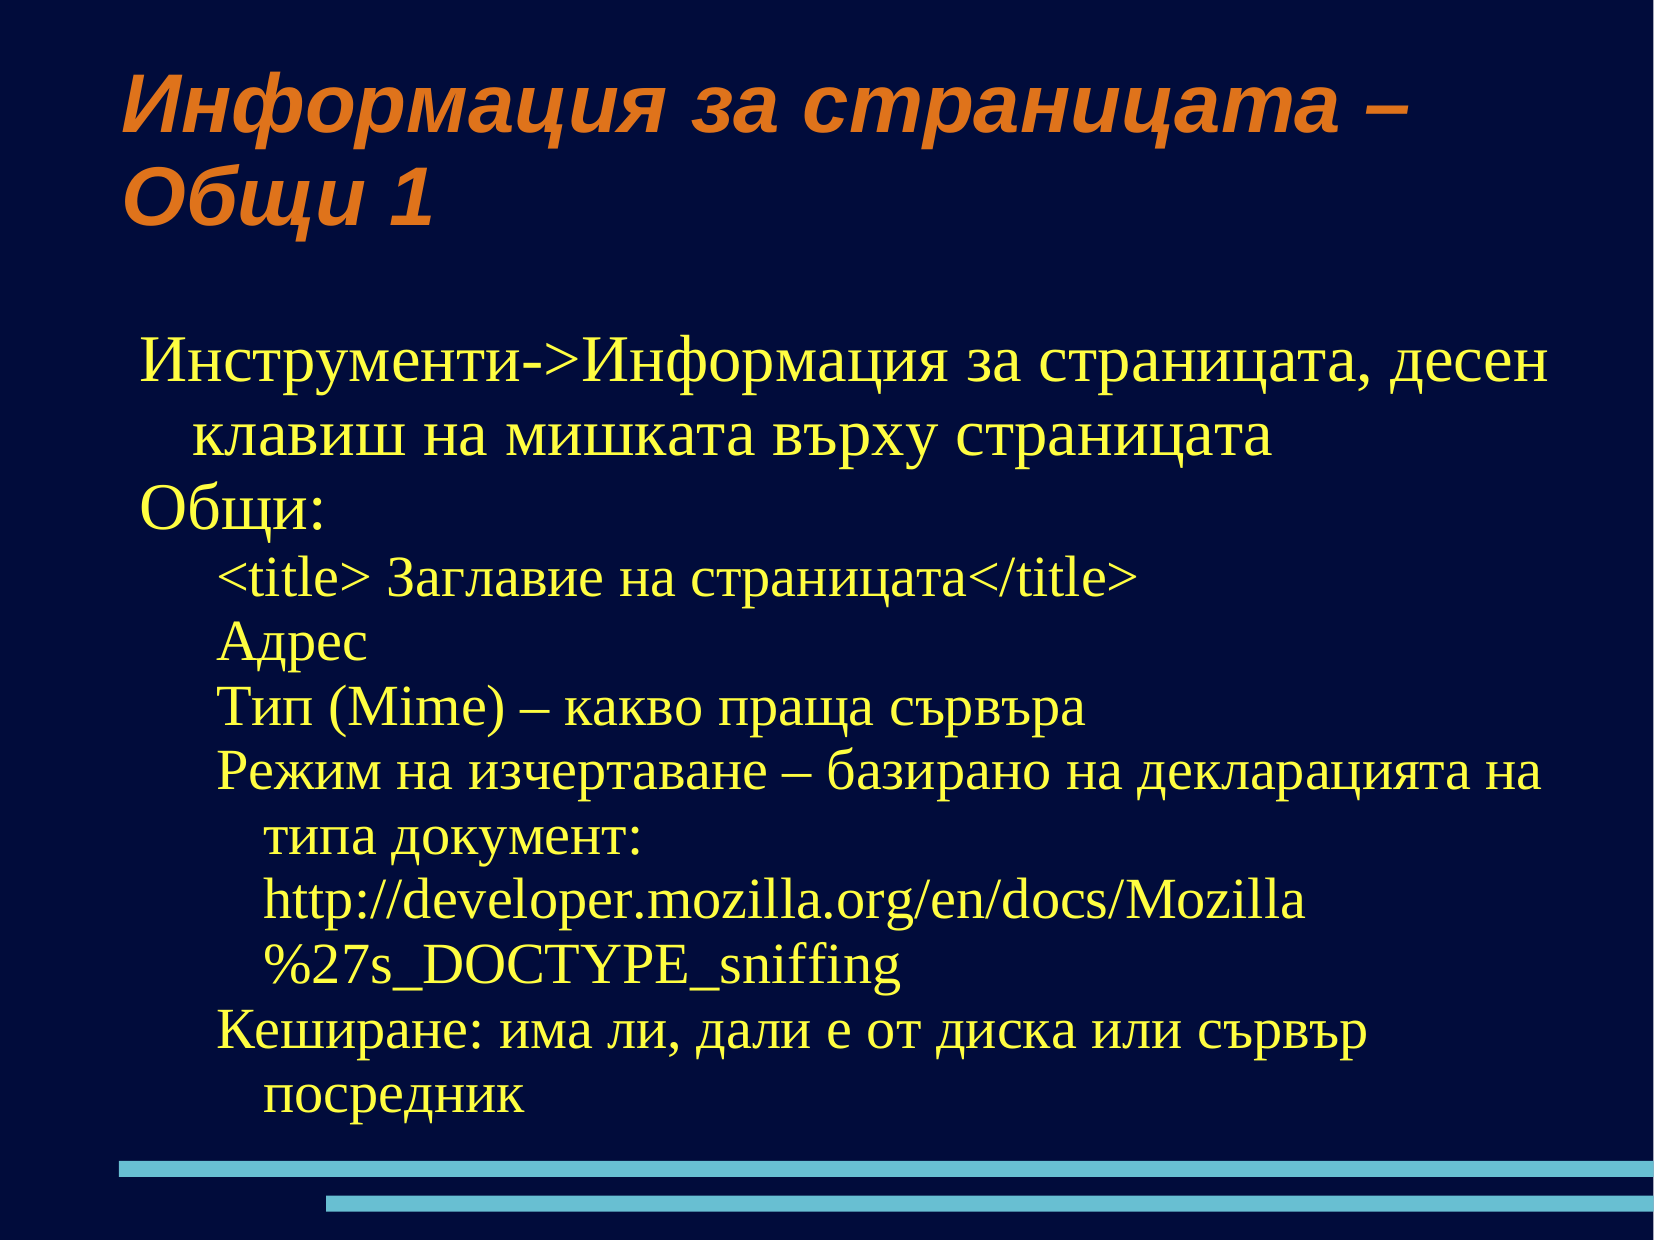

# Информация за страницата – Общи 1
Инструменти->Информация за страницата, десен клавиш на мишката върху страницата
Общи:
<title> Заглавие на страницата</title>
Адрес
Тип (Mime) – какво праща сървъра
Режим на изчертаване – базирано на декларацията на типа документ: http://developer.mozilla.org/en/docs/Mozilla%27s_DOCTYPE_sniffing
Кеширане: има ли, дали е от диска или сървър посредник